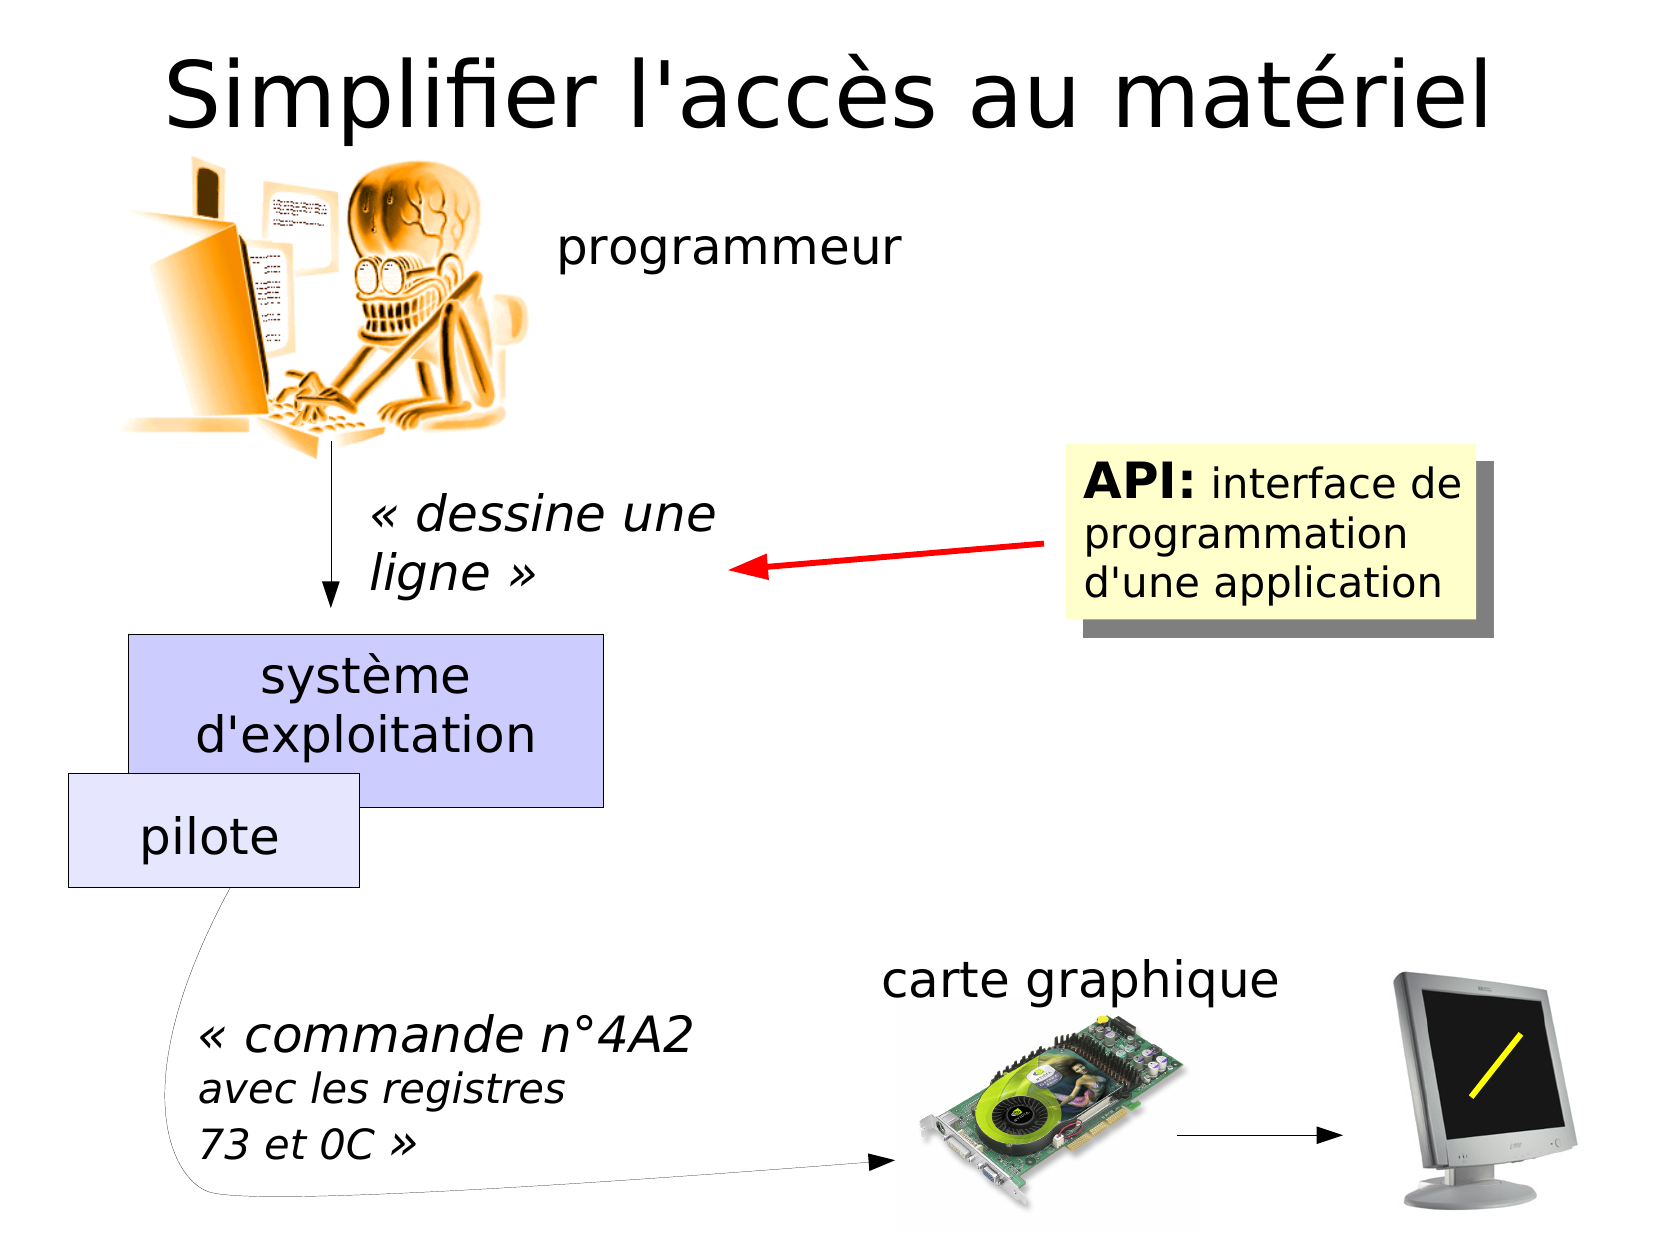

# Simplifier l'accès au matériel
programmeur
API: interface de
programmation
d'une application
« dessine une
ligne »
système
d'exploitation
pilote
carte graphique
« commande n°4A2
avec les registres
73 et 0C »